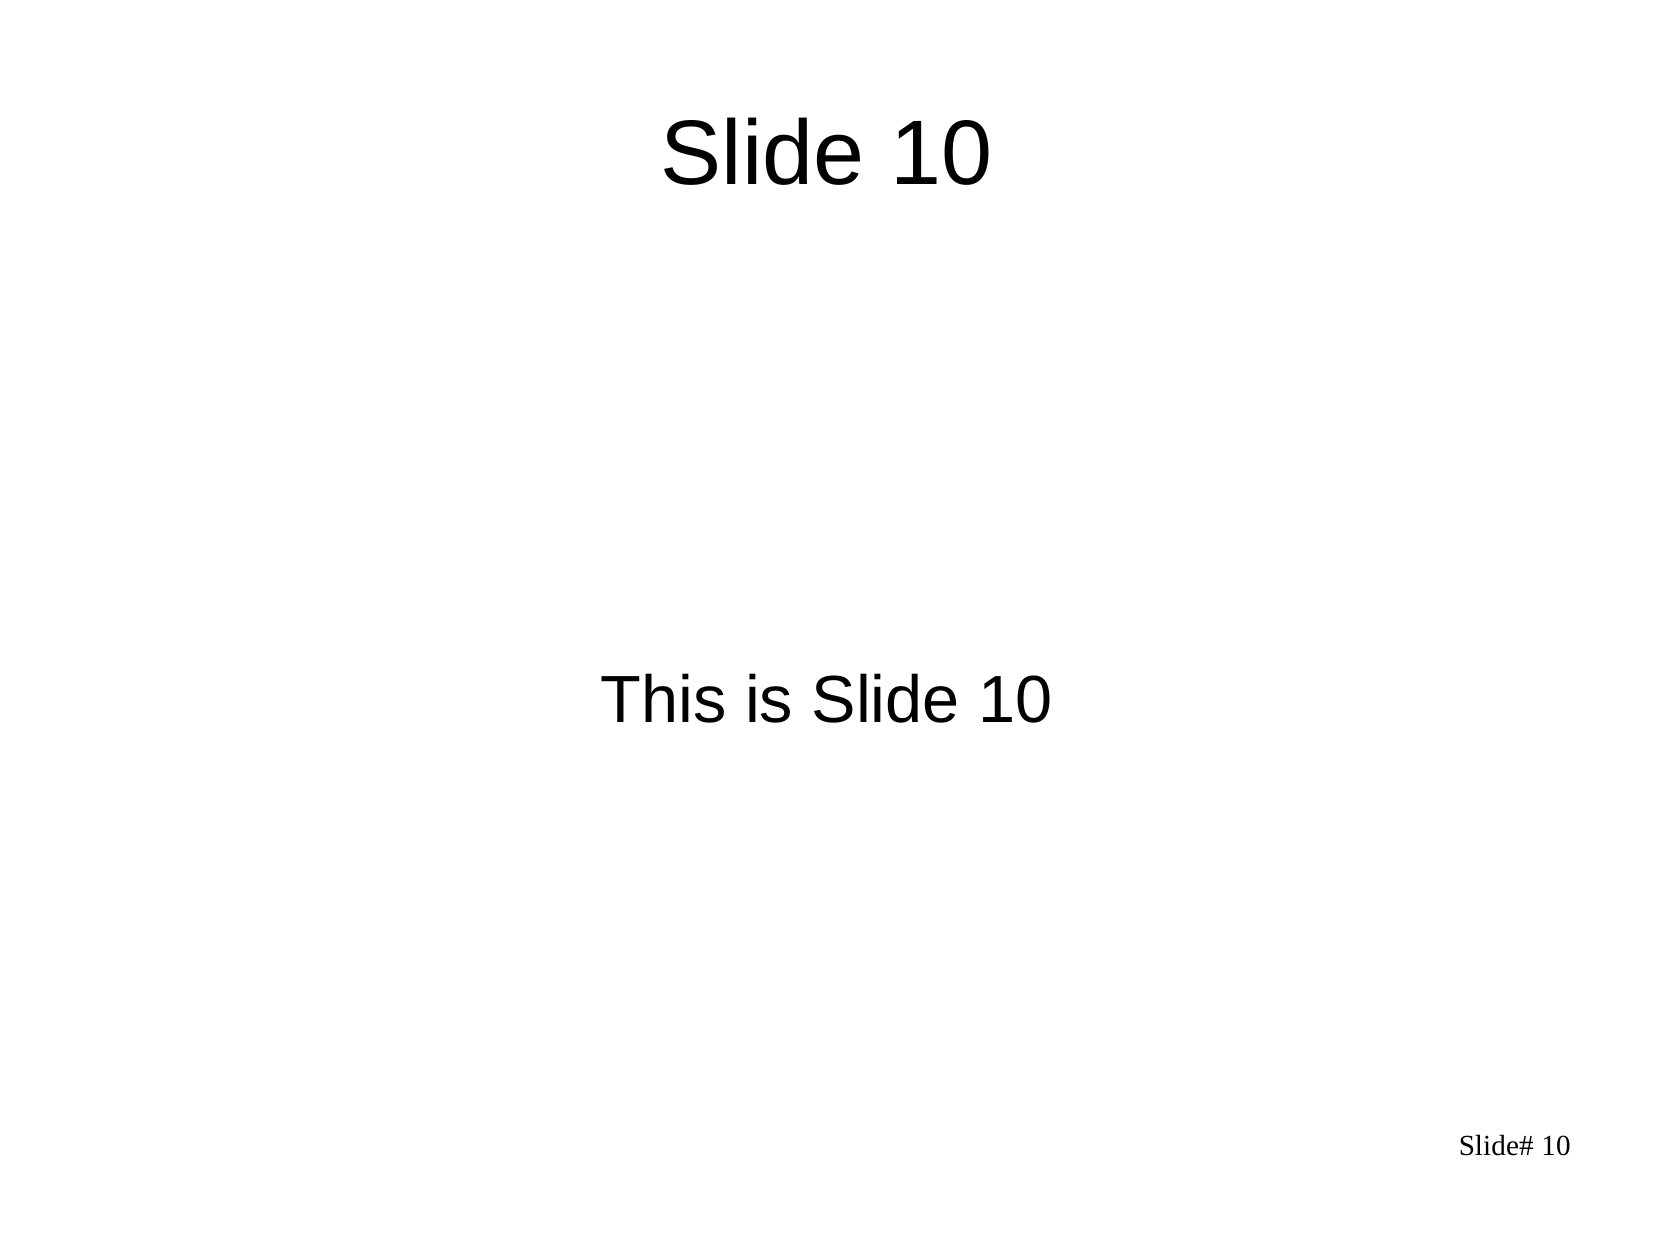

# Slide 10
This is Slide 10
10